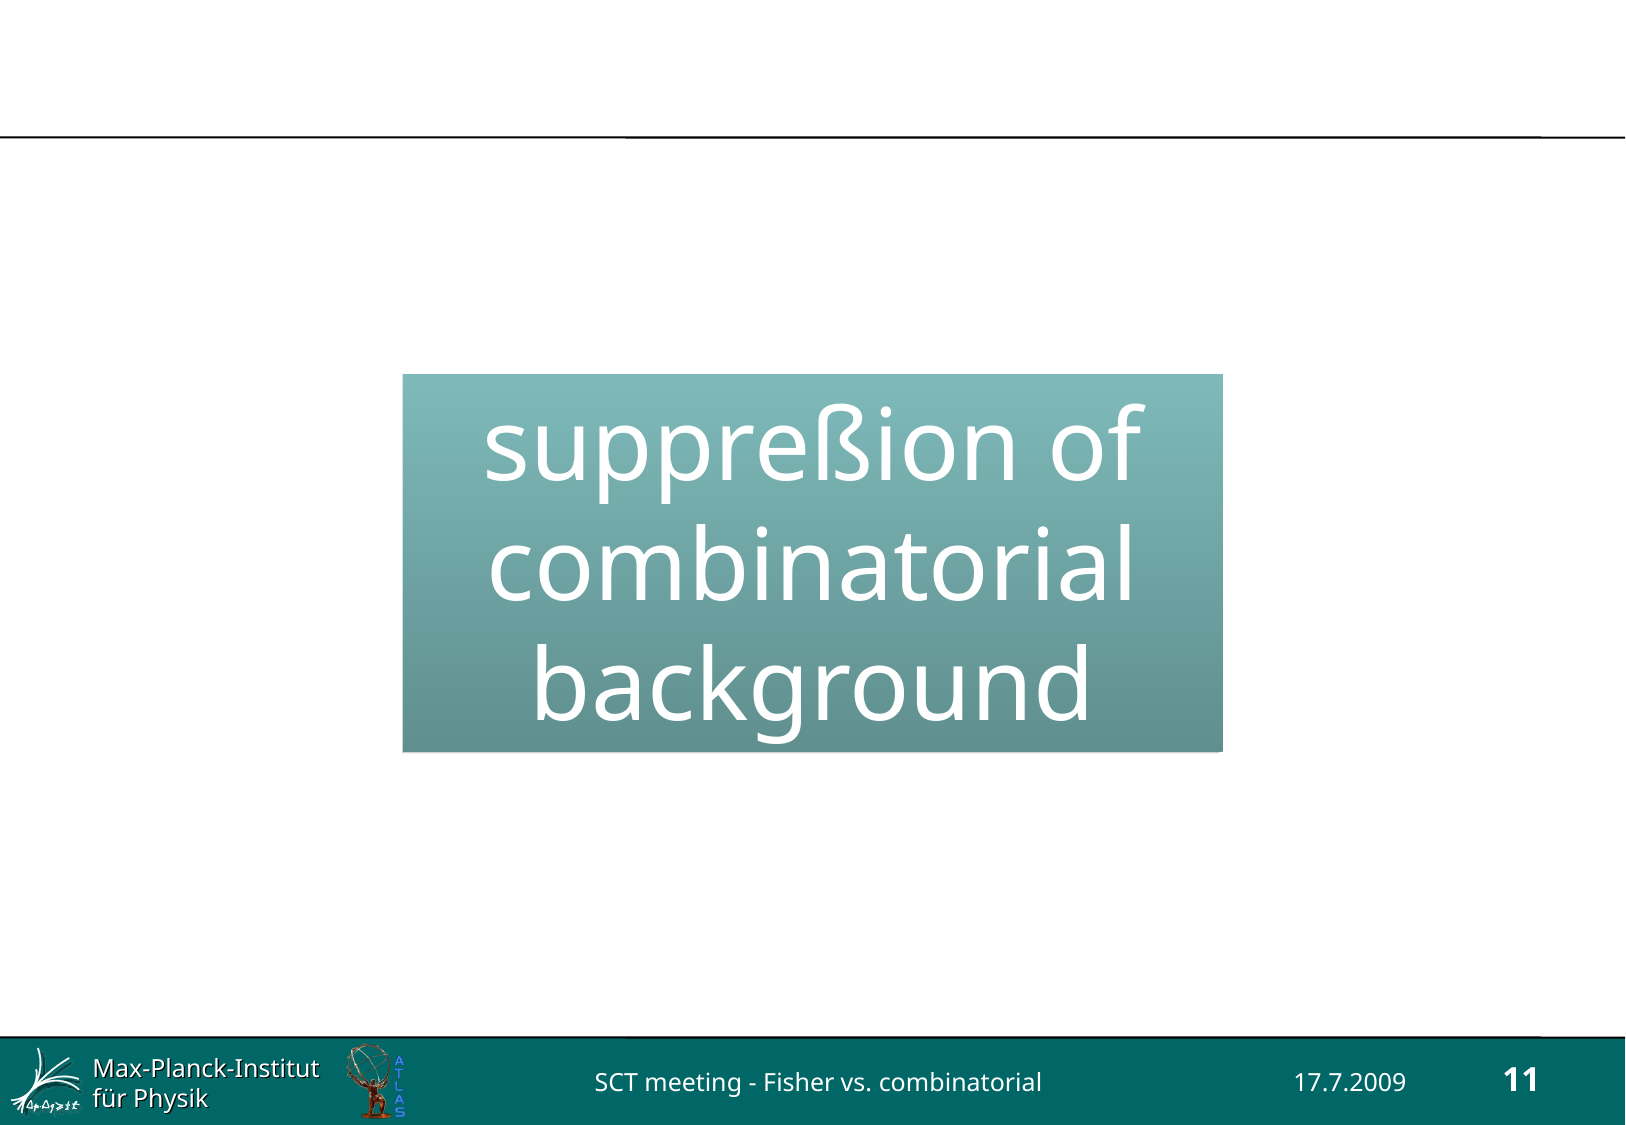

#
suppreßion of combinatorial background
SCT meeting - Fisher vs. combinatorial
17.7.2009